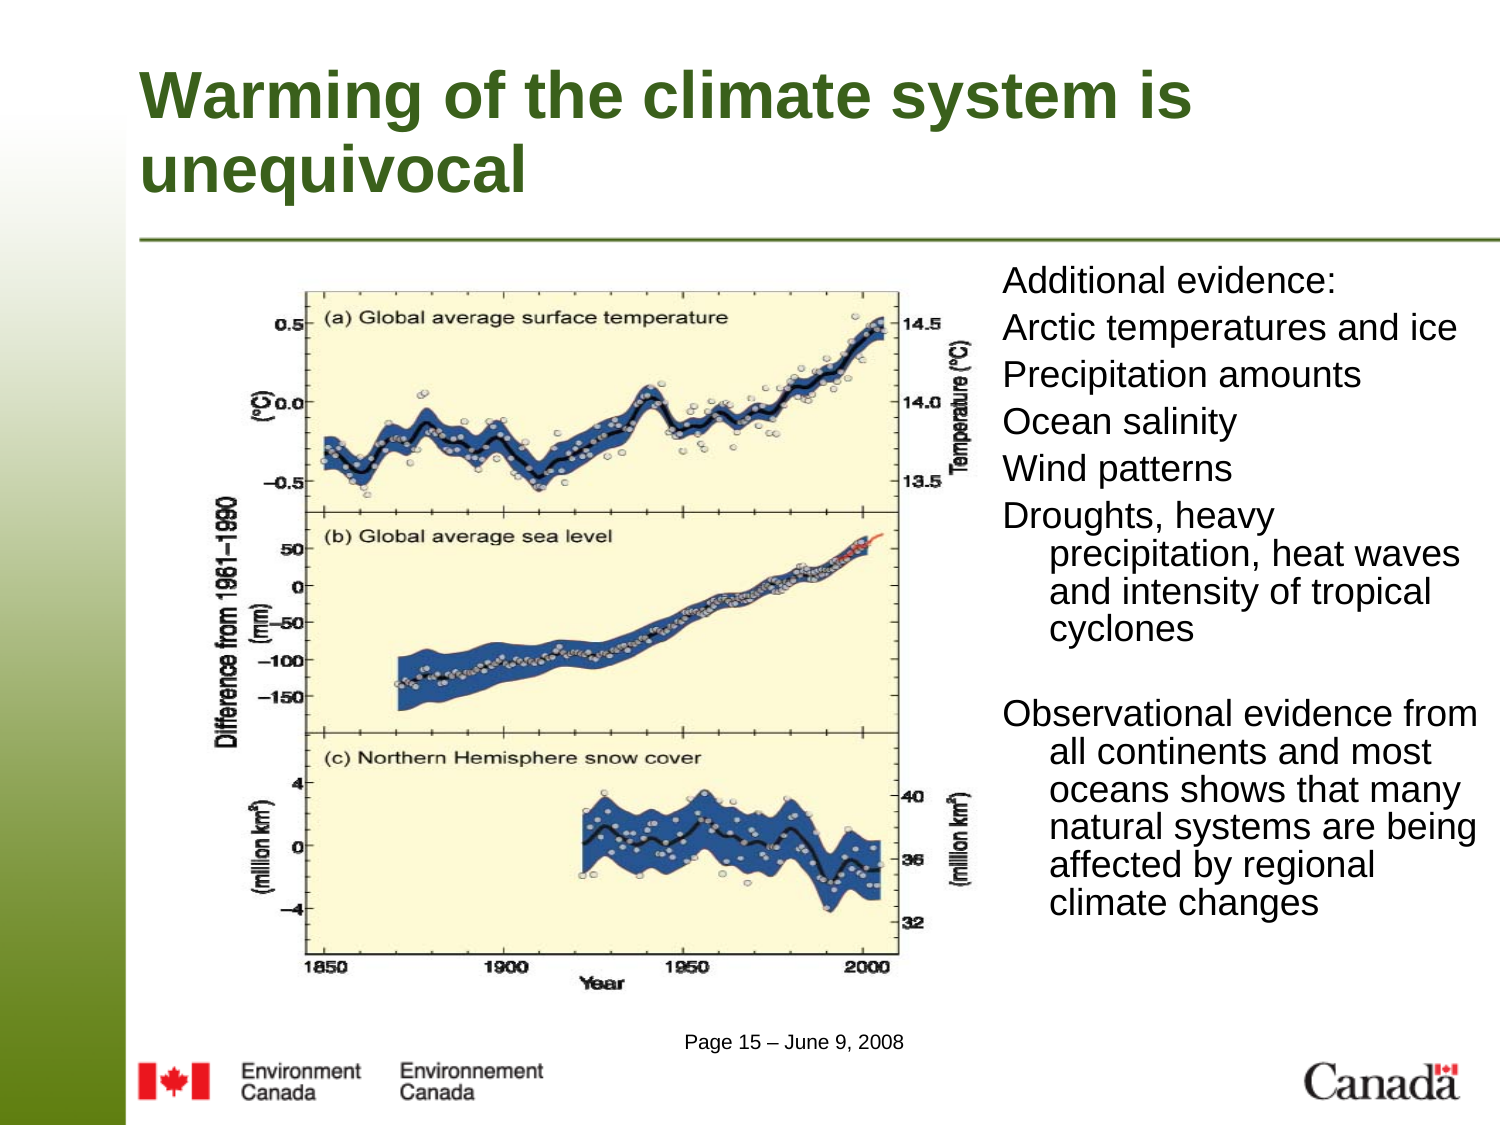

# Warming of the climate system is unequivocal
Additional evidence:
Arctic temperatures and ice
Precipitation amounts
Ocean salinity
Wind patterns
Droughts, heavy precipitation, heat waves and intensity of tropical cyclones
Observational evidence from all continents and most oceans shows that many natural systems are being affected by regional climate changes